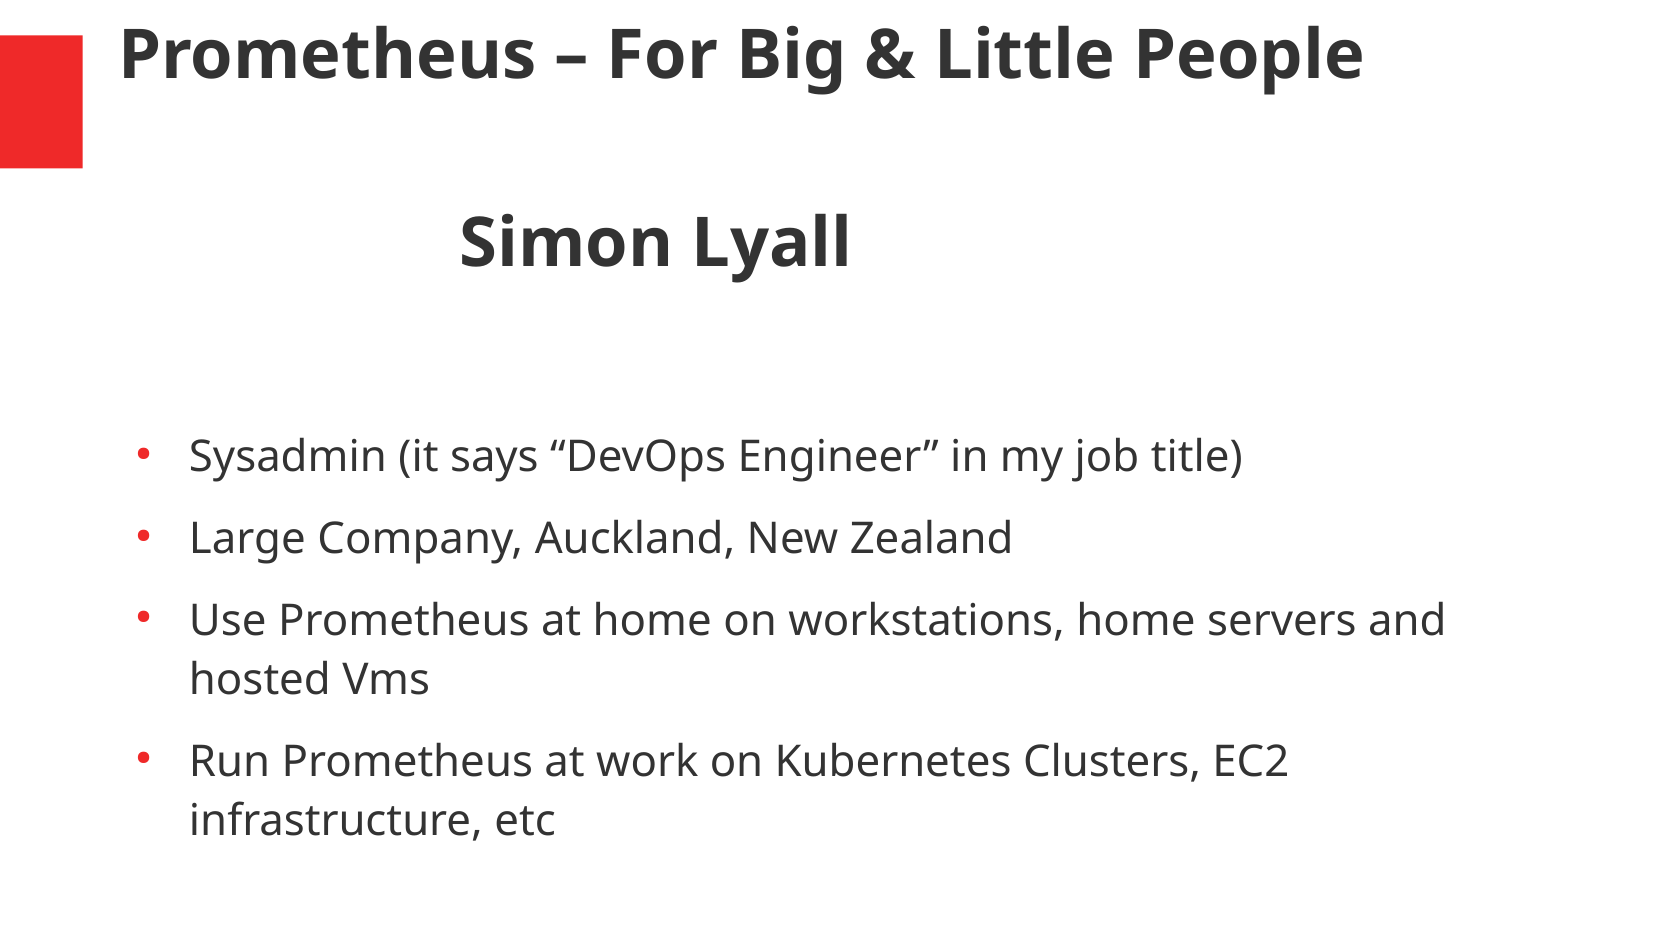

# Prometheus – For Big & Little People Simon Lyall
Sysadmin (it says “DevOps Engineer” in my job title)
Large Company, Auckland, New Zealand
Use Prometheus at home on workstations, home servers and hosted Vms
Run Prometheus at work on Kubernetes Clusters, EC2 infrastructure, etc